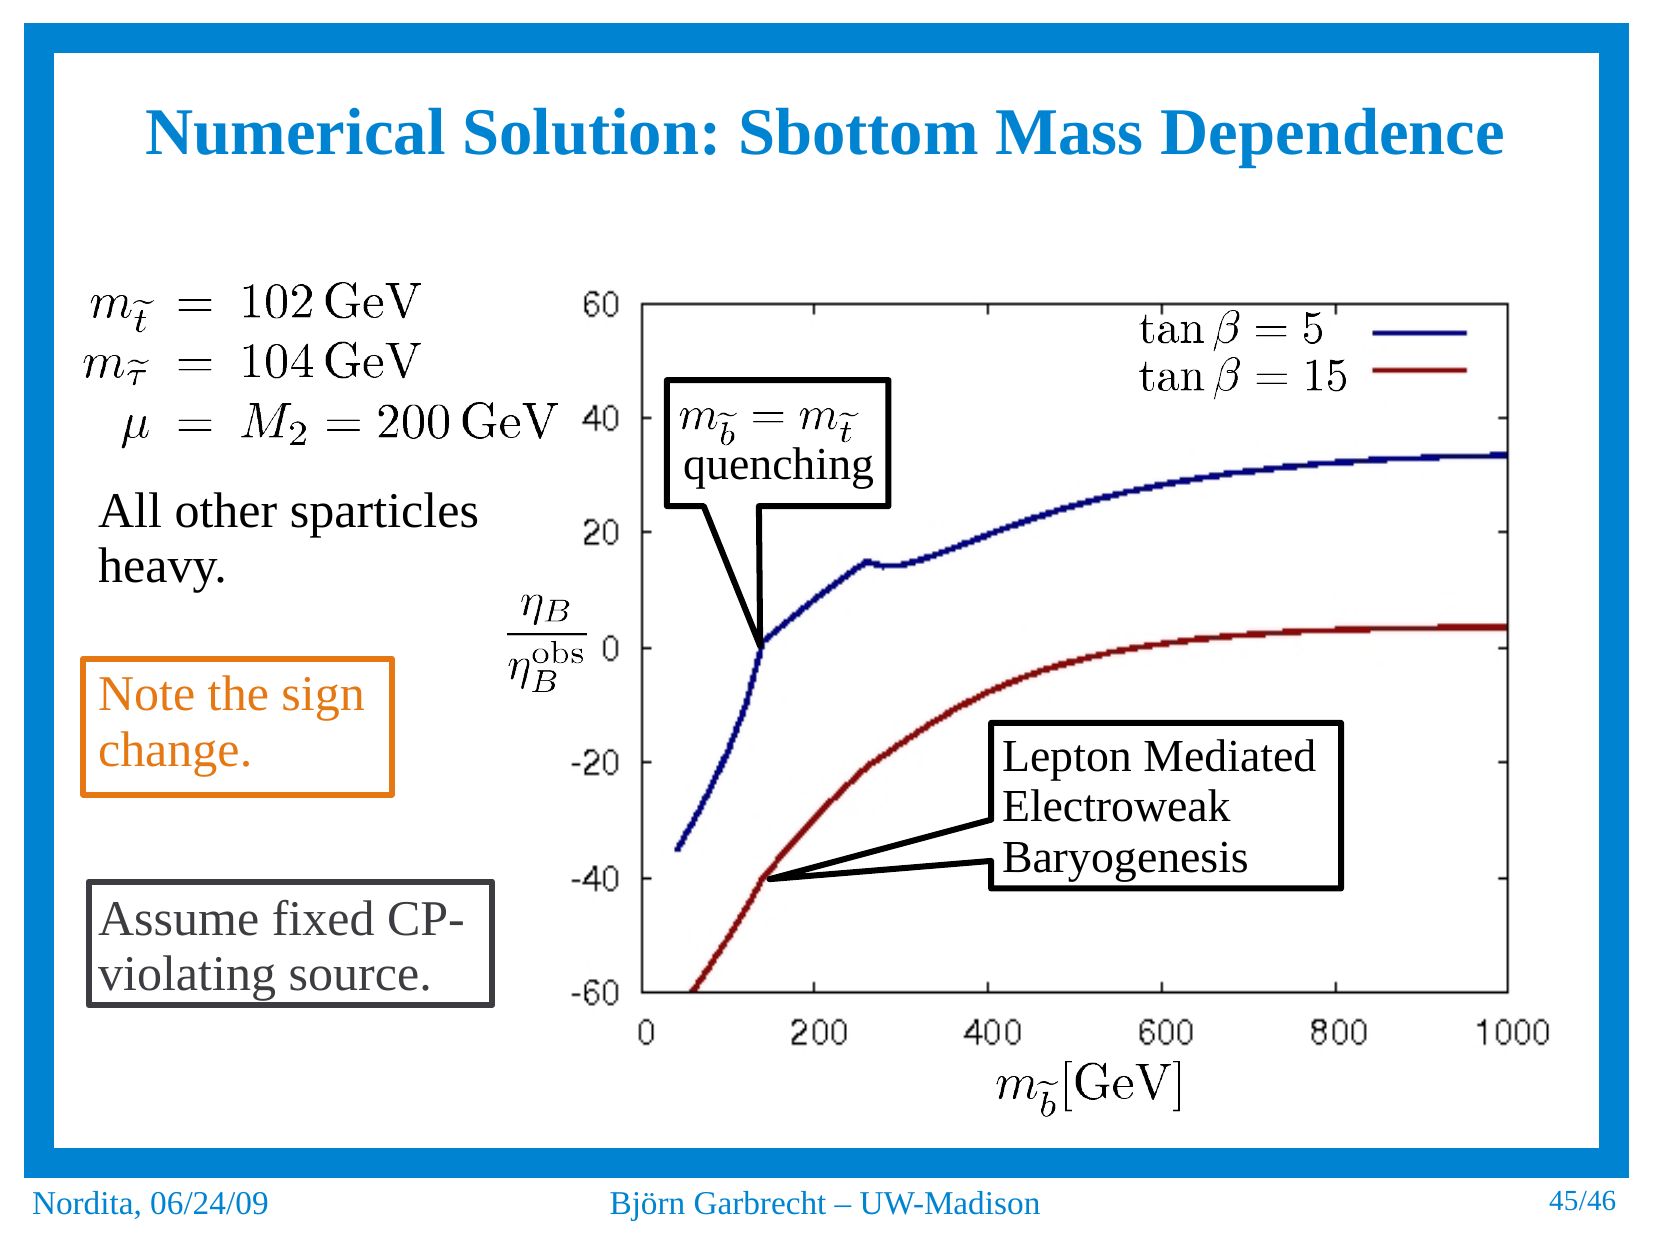

# Numerical Solution: Sbottom Mass Dependence
quenching
All other sparticles heavy.
Note the sign change.
Lepton Mediated Electroweak Baryogenesis
Assume fixed CP-violating source.
Björn Garbrecht – UW-Madison
45